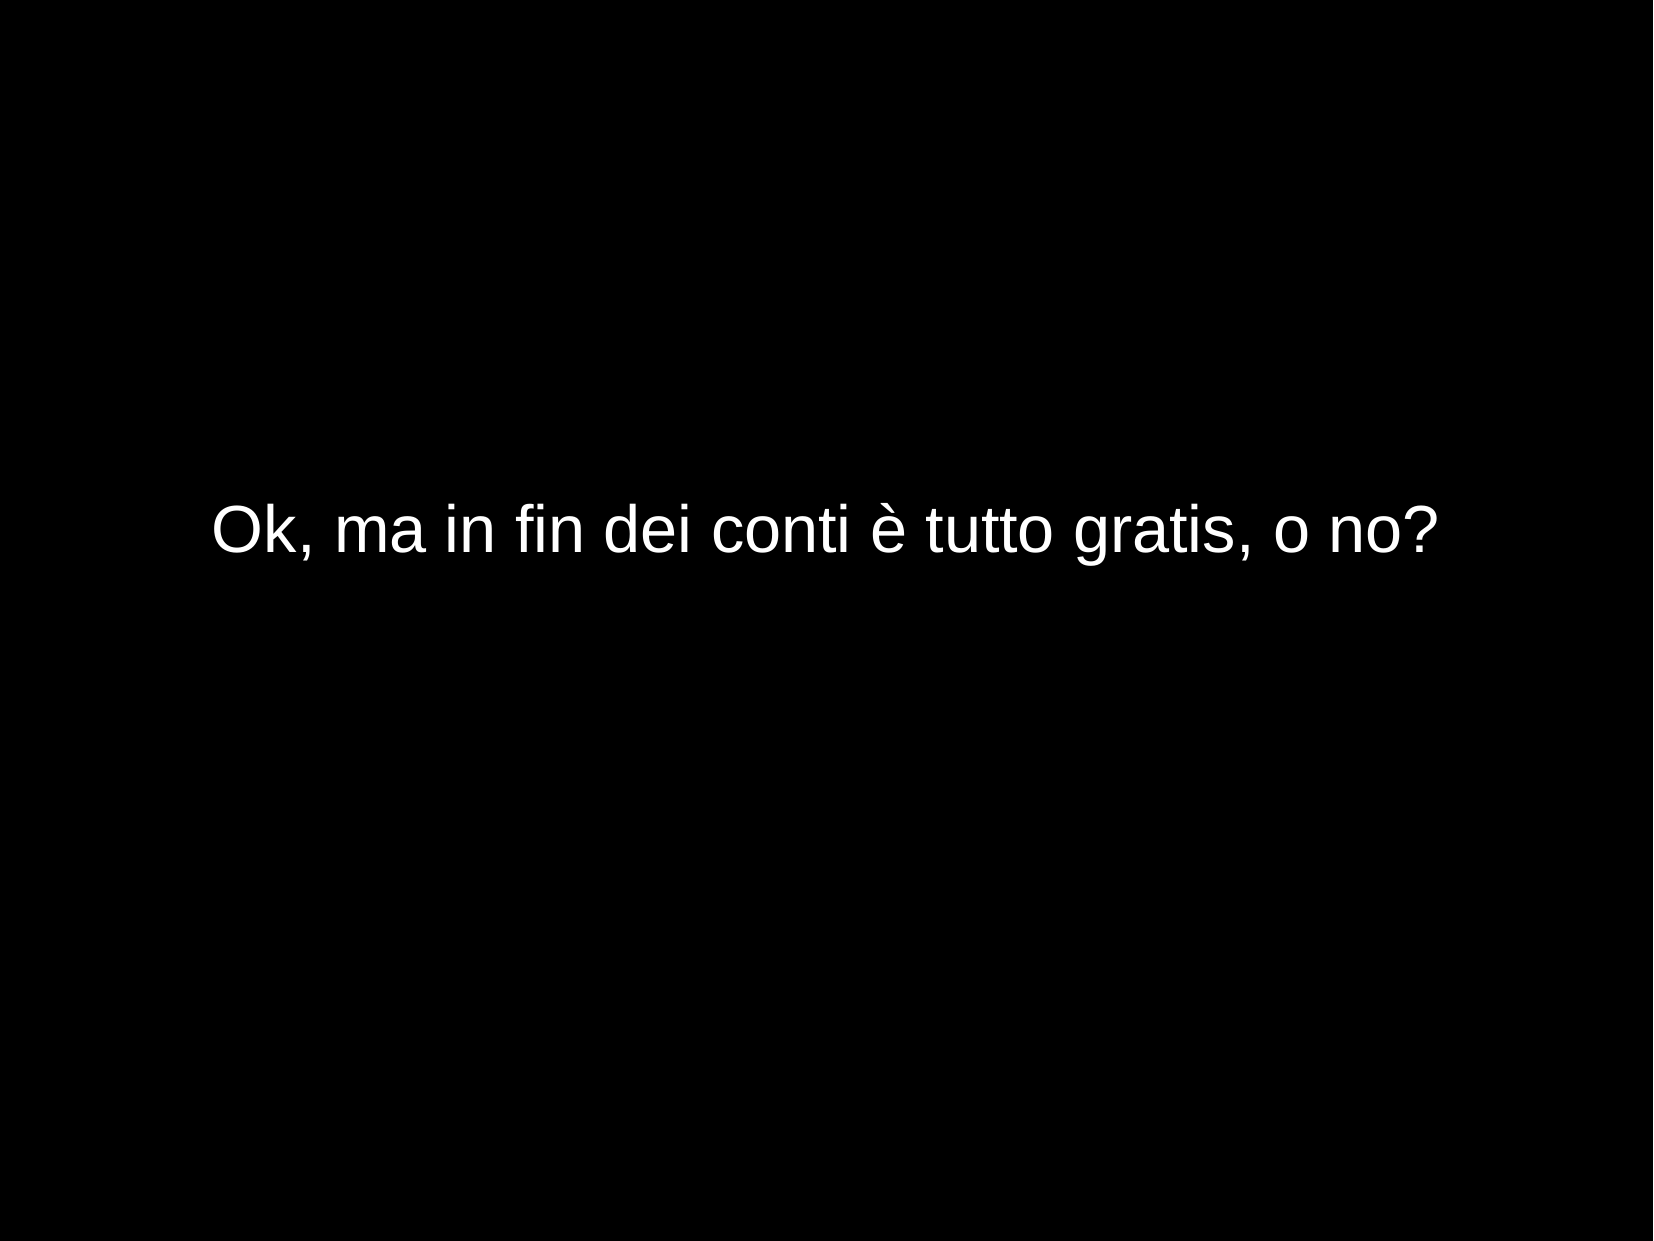

# Ok, ma in fin dei conti è tutto gratis, o no?